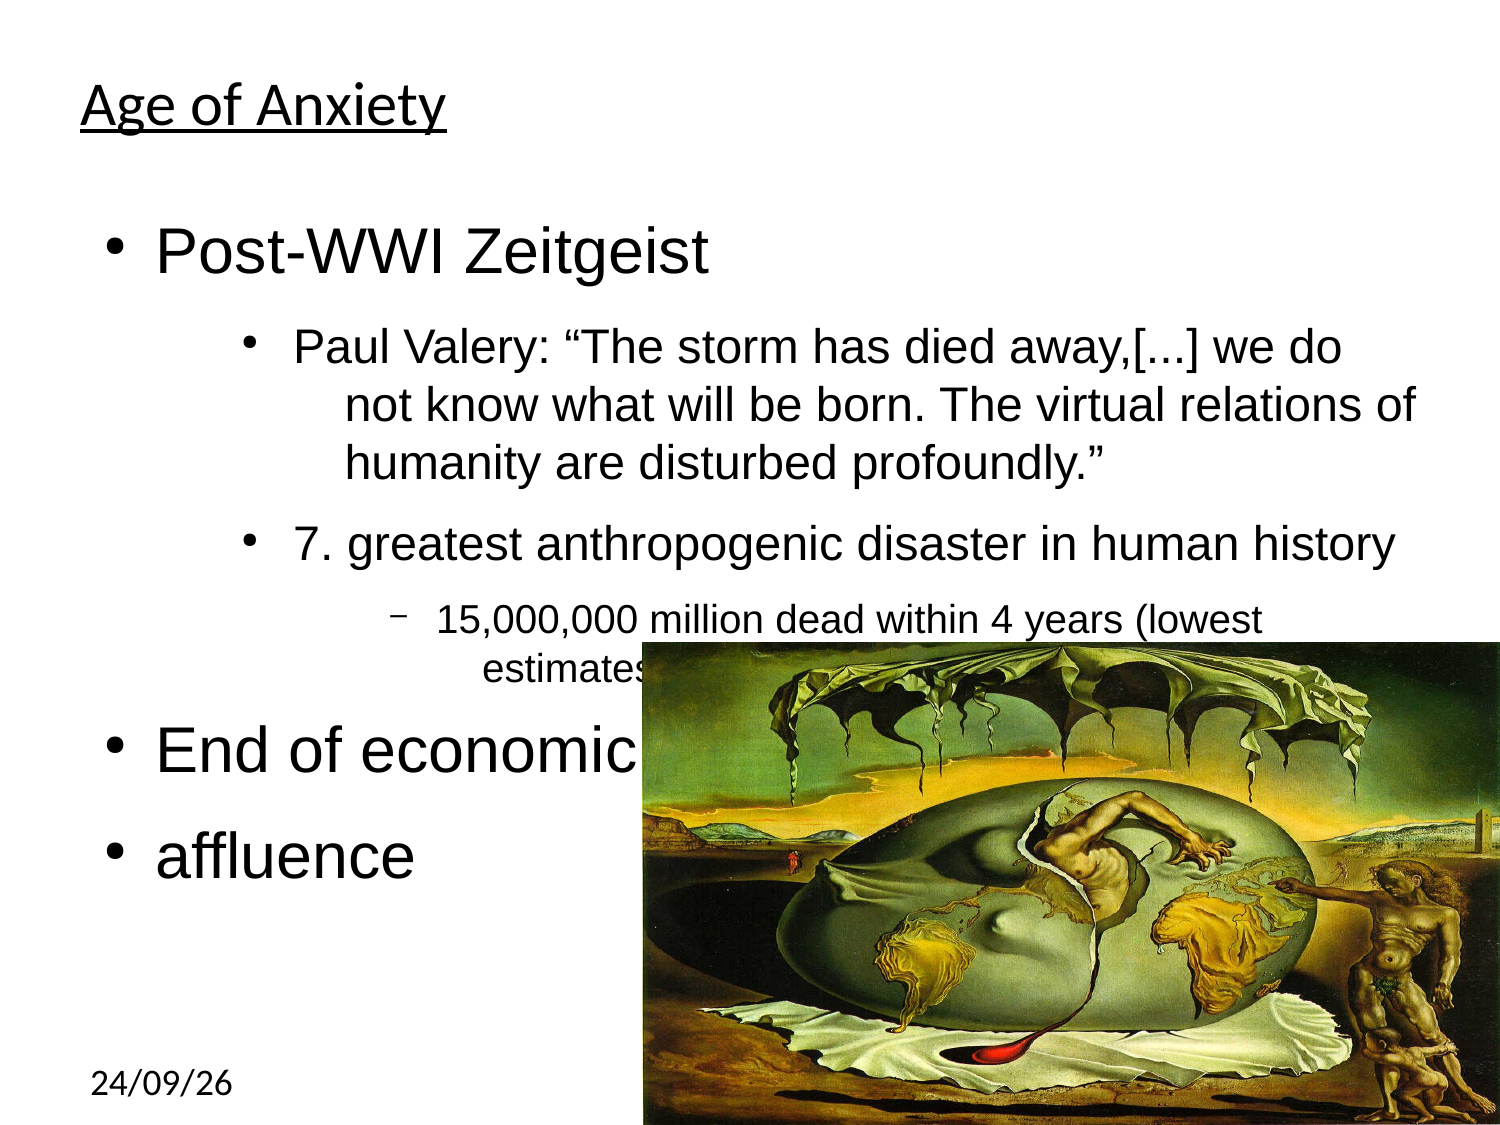

# Age of Anxiety
Post-WWI Zeitgeist
Paul Valery: “The storm has died away,[...] we do not know what will be born. The virtual relations of humanity are disturbed profoundly.”
7. greatest anthropogenic disaster in human history
15,000,000 million dead within 4 years (lowest estimates)
End of economic
affluence